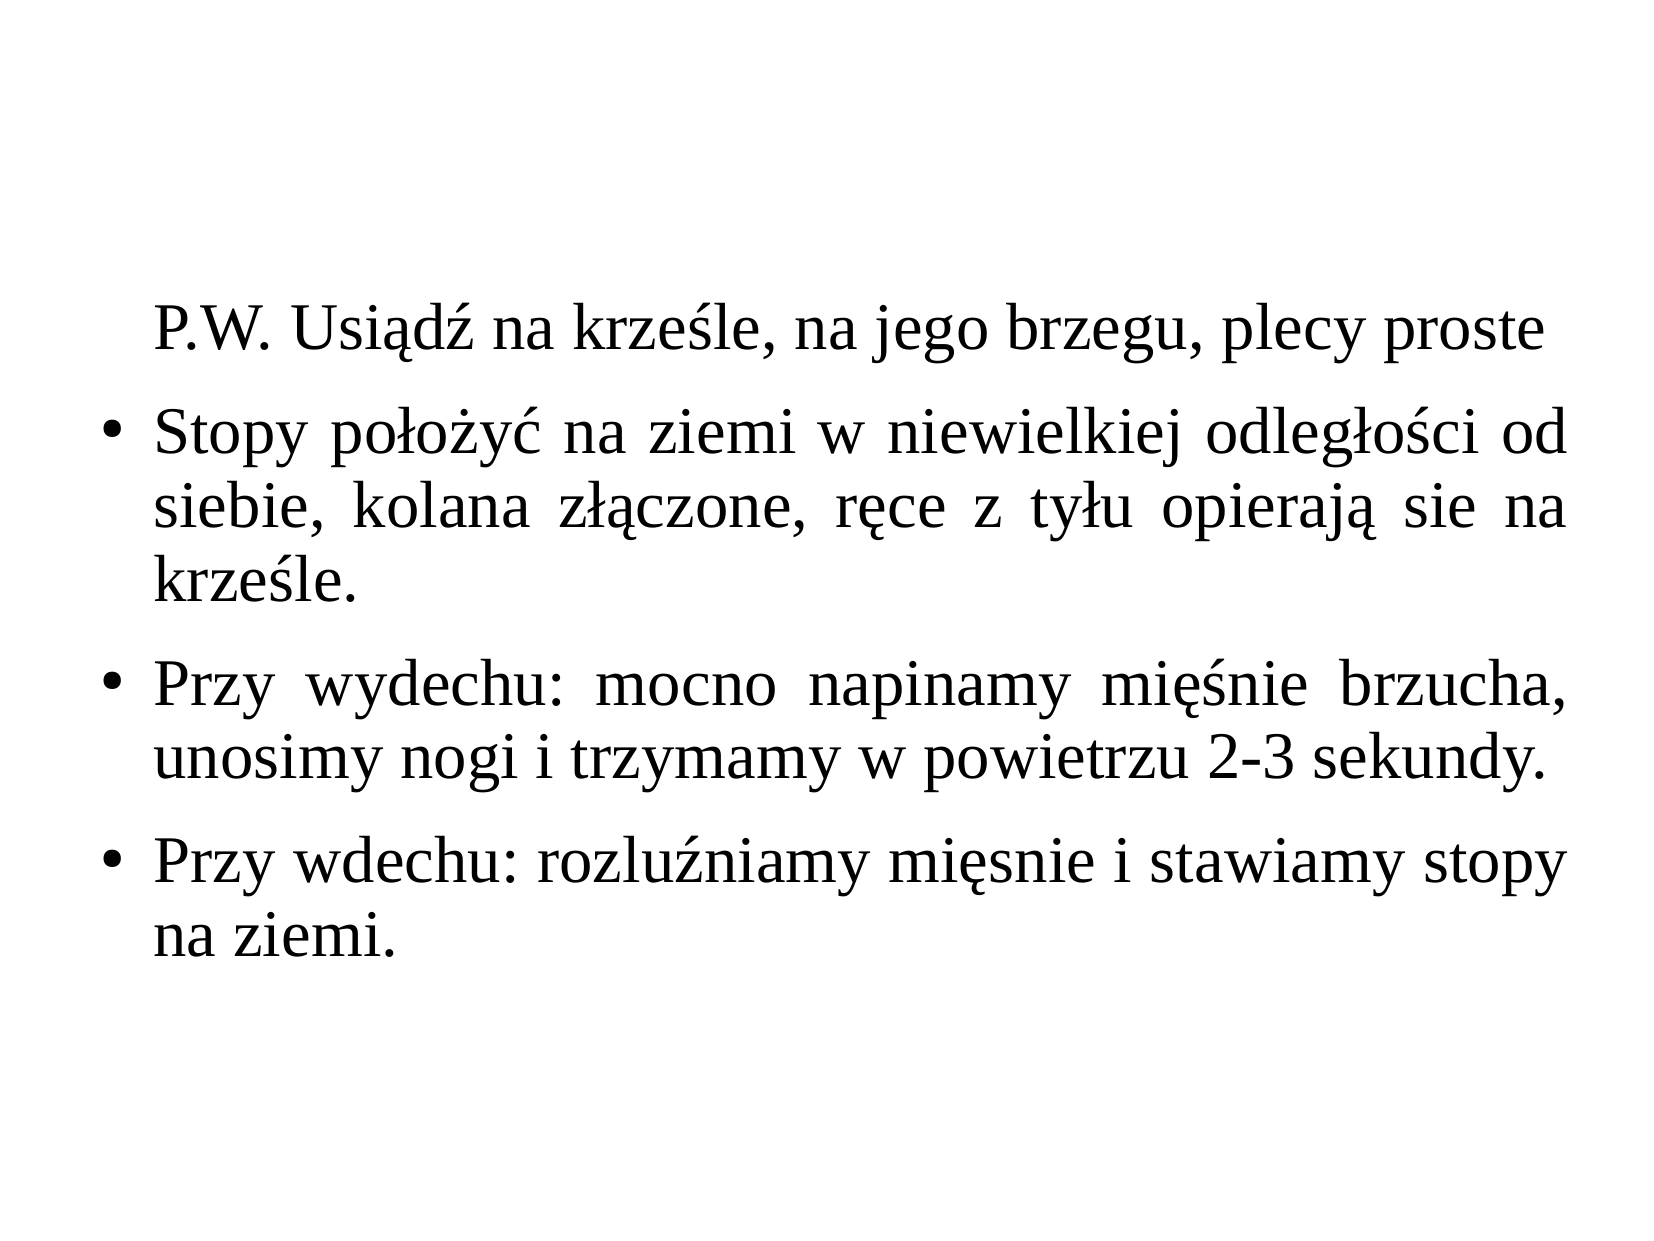

#
P.W. Usiądź na krześle, na jego brzegu, plecy proste
Stopy położyć na ziemi w niewielkiej odległości od siebie, kolana złączone, ręce z tyłu opierają sie na krześle.
Przy wydechu: mocno napinamy mięśnie brzucha, unosimy nogi i trzymamy w powietrzu 2-3 sekundy.
Przy wdechu: rozluźniamy mięsnie i stawiamy stopy na ziemi.